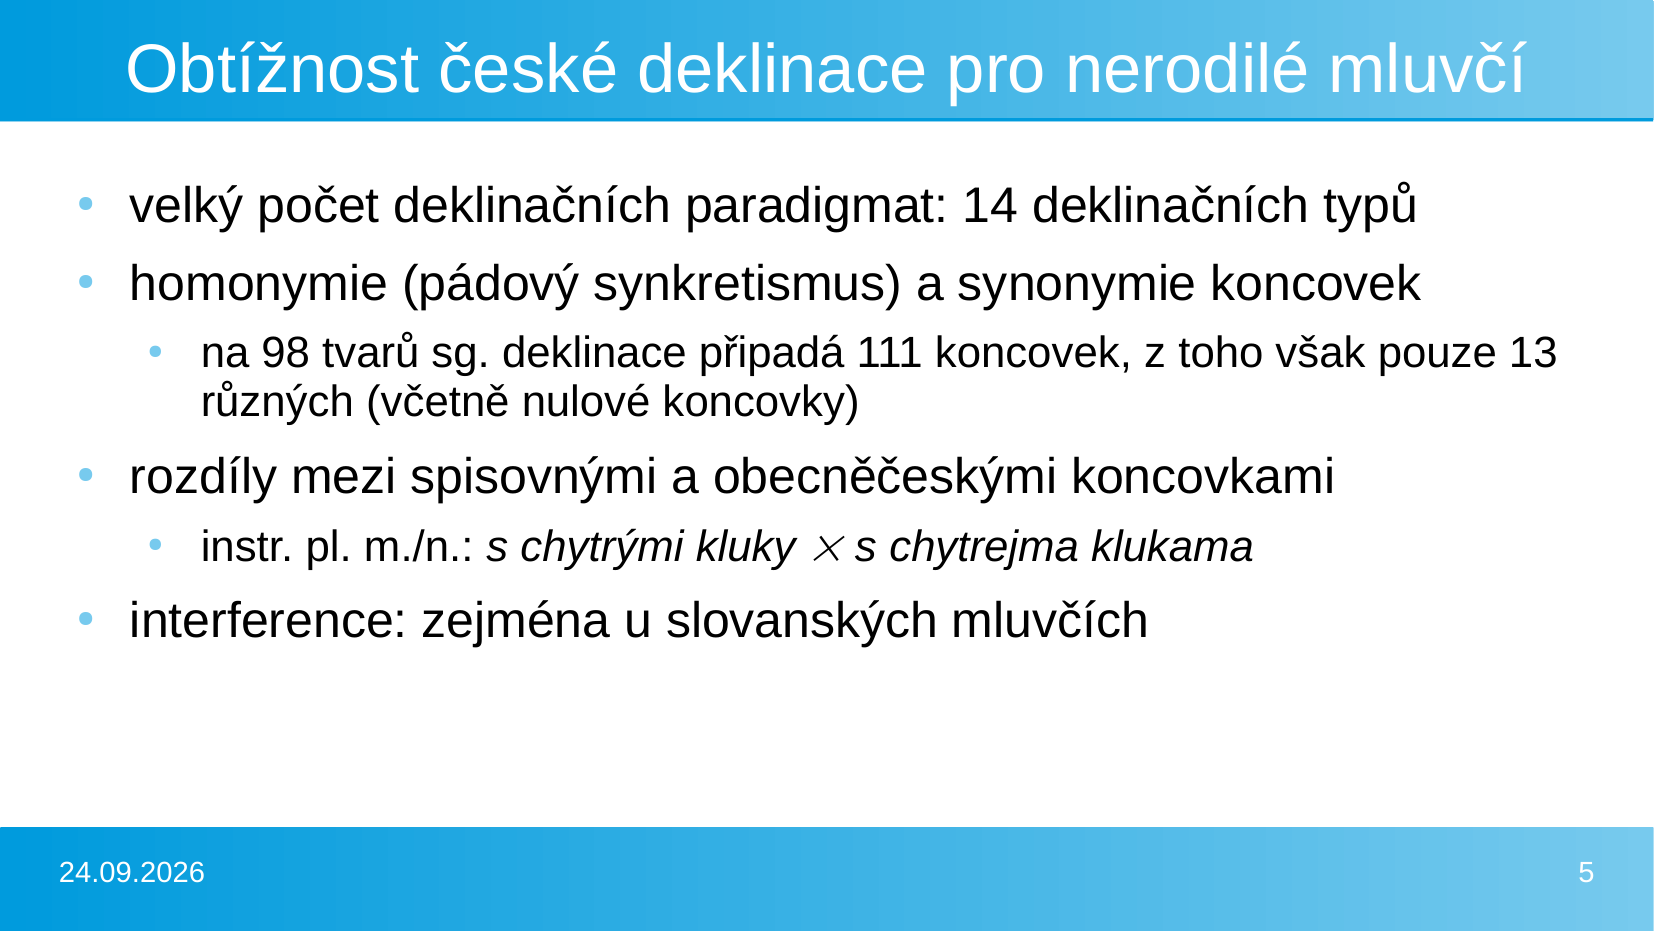

# Obtížnost české deklinace pro nerodilé mluvčí
velký počet deklinačních paradigmat: 14 deklinačních typů
homonymie (pádový synkretismus) a synonymie koncovek
na 98 tvarů sg. deklinace připadá 111 koncovek, z toho však pouze 13 různých (včetně nulové koncovky)
rozdíly mezi spisovnými a obecněčeskými koncovkami
instr. pl. m./n.: s chytrými kluky  s chytrejma klukama
interference: zejména u slovanských mluvčích
5